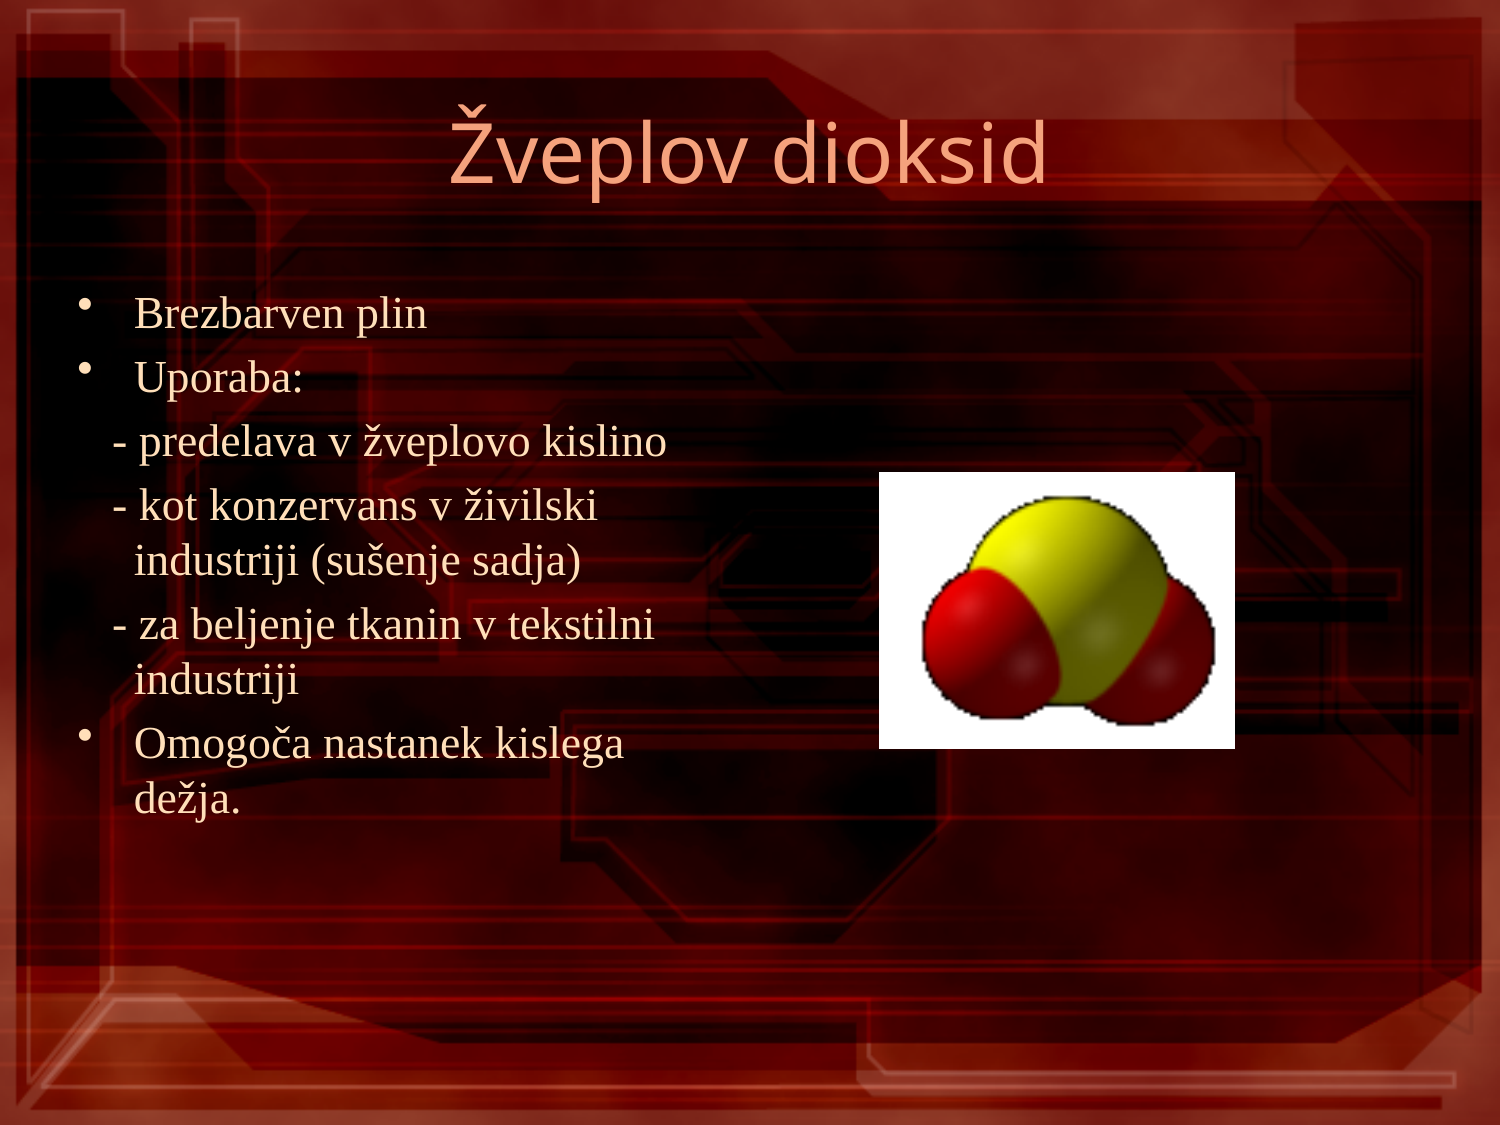

# Žveplov dioksid
Brezbarven plin
Uporaba:
 - predelava v žveplovo kislino
 - kot konzervans v živilski industriji (sušenje sadja)
 - za beljenje tkanin v tekstilni industriji
Omogoča nastanek kislega dežja.